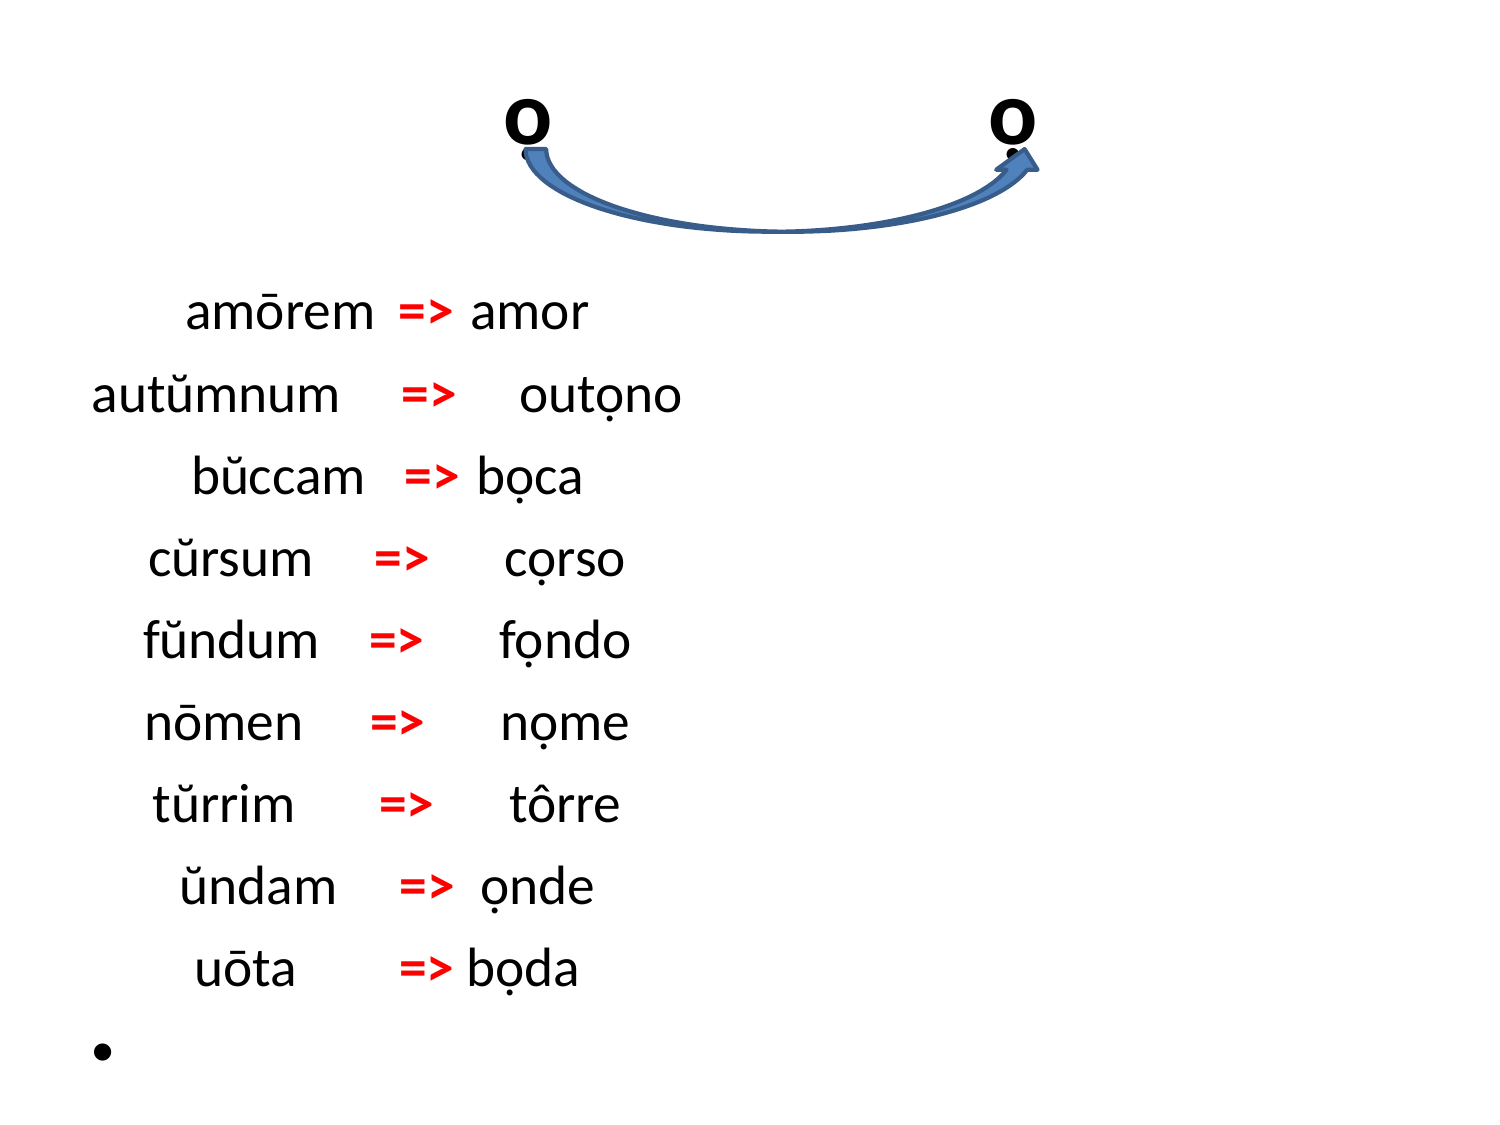

# ọ ọ
amōrem 	=> 	amor
autŭmnum 	 => 	outọno
bŭccam 	=> 	bọca
cŭrsum	 => 	cọrso
fŭndum 	 => 	fọndo
nōmen	 => 	nọme
tŭrrim	 => 	tôrre
ŭndam => ọnde
uōta	 => bọda